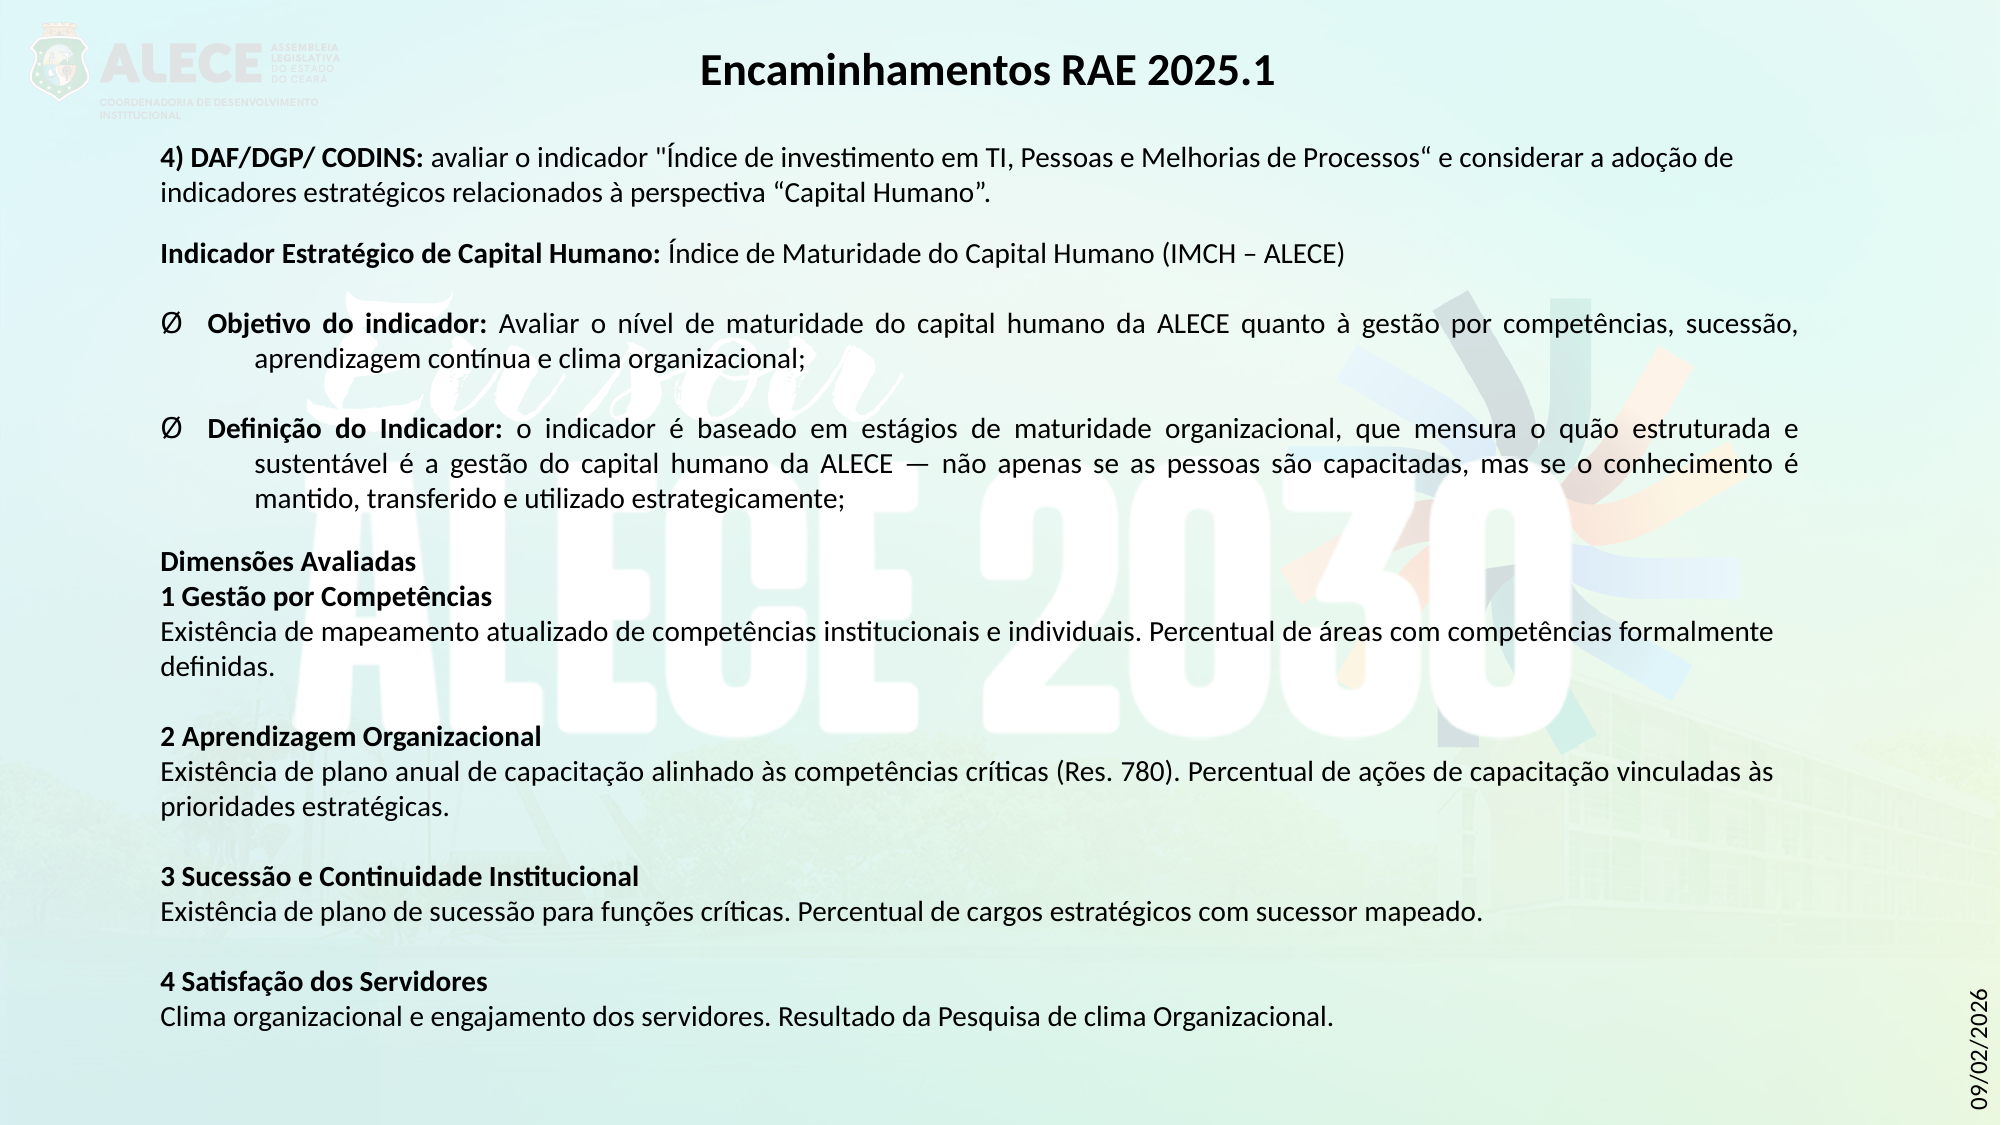

Encaminhamentos RAE 2025.1
4) DAF/DGP/ CODINS: avaliar o indicador "Índice de investimento em TI, Pessoas e Melhorias de Processos“ e considerar a adoção de indicadores estratégicos relacionados à perspectiva “Capital Humano”.
Indicador Estratégico de Capital Humano: Índice de Maturidade do Capital Humano (IMCH – ALECE)
Objetivo do indicador: Avaliar o nível de maturidade do capital humano da ALECE quanto à gestão por competências, sucessão, aprendizagem contínua e clima organizacional;
Definição do Indicador: o indicador é baseado em estágios de maturidade organizacional, que mensura o quão estruturada e sustentável é a gestão do capital humano da ALECE — não apenas se as pessoas são capacitadas, mas se o conhecimento é mantido, transferido e utilizado estrategicamente;
Dimensões Avaliadas
1 Gestão por Competências
Existência de mapeamento atualizado de competências institucionais e individuais. Percentual de áreas com competências formalmente definidas.
2 Aprendizagem Organizacional
Existência de plano anual de capacitação alinhado às competências críticas (Res. 780). Percentual de ações de capacitação vinculadas às prioridades estratégicas.
3 Sucessão e Continuidade Institucional
Existência de plano de sucessão para funções críticas. Percentual de cargos estratégicos com sucessor mapeado.
4 Satisfação dos Servidores
Clima organizacional e engajamento dos servidores. Resultado da Pesquisa de clima Organizacional.
09/02/2026